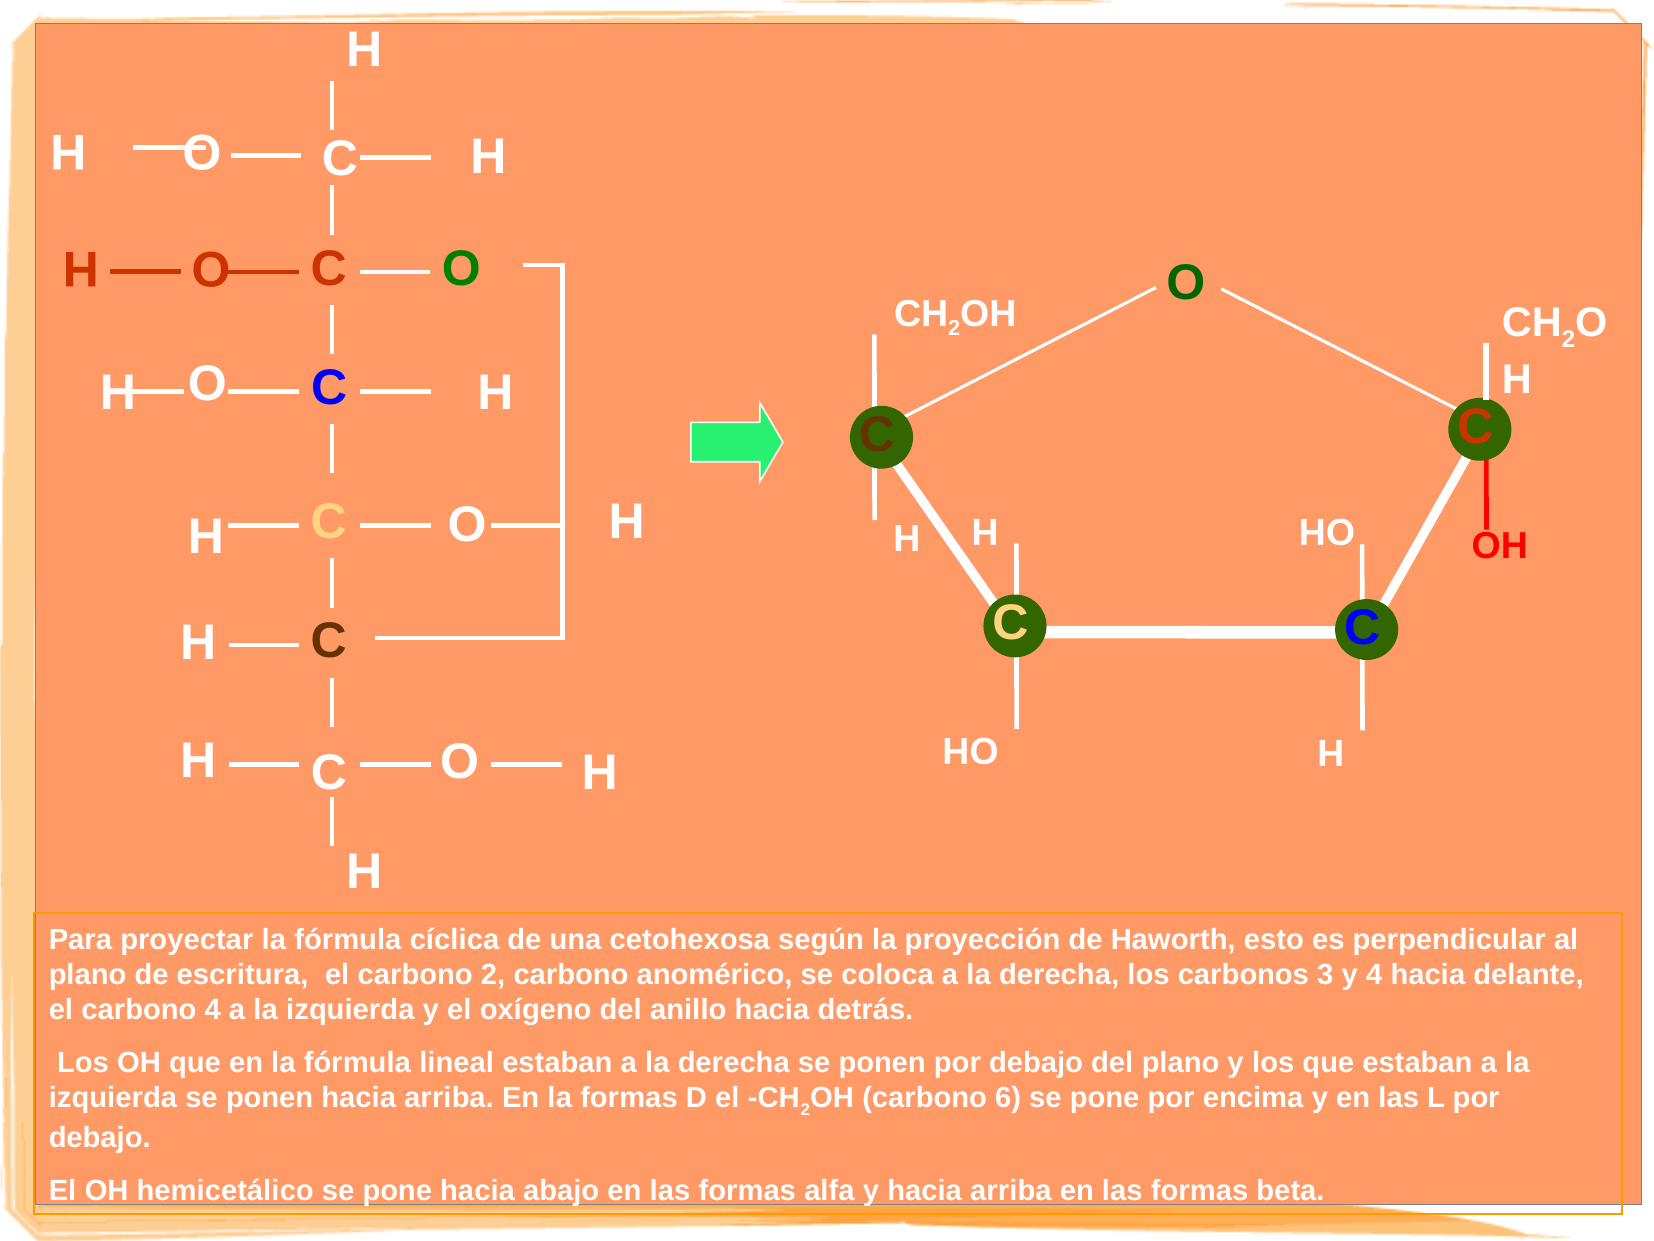

H
H
C
H
O
C
O
H
O
O
CH2OH
H
CH2OH
O
OH
C
H
H
C
C
C
H
O
H
H
OH
OH
H
C
C
C
H
H
O
C
H
H
Para proyectar la fórmula cíclica de una cetohexosa según la proyección de Haworth, esto es perpendicular al plano de escritura, el carbono 2, carbono anomérico, se coloca a la derecha, los carbonos 3 y 4 hacia delante, el carbono 4 a la izquierda y el oxígeno del anillo hacia detrás.
 Los OH que en la fórmula lineal estaban a la derecha se ponen por debajo del plano y los que estaban a la izquierda se ponen hacia arriba. En la formas D el -CH2OH (carbono 6) se pone por encima y en las L por debajo.
El OH hemicetálico se pone hacia abajo en las formas alfa y hacia arriba en las formas beta.